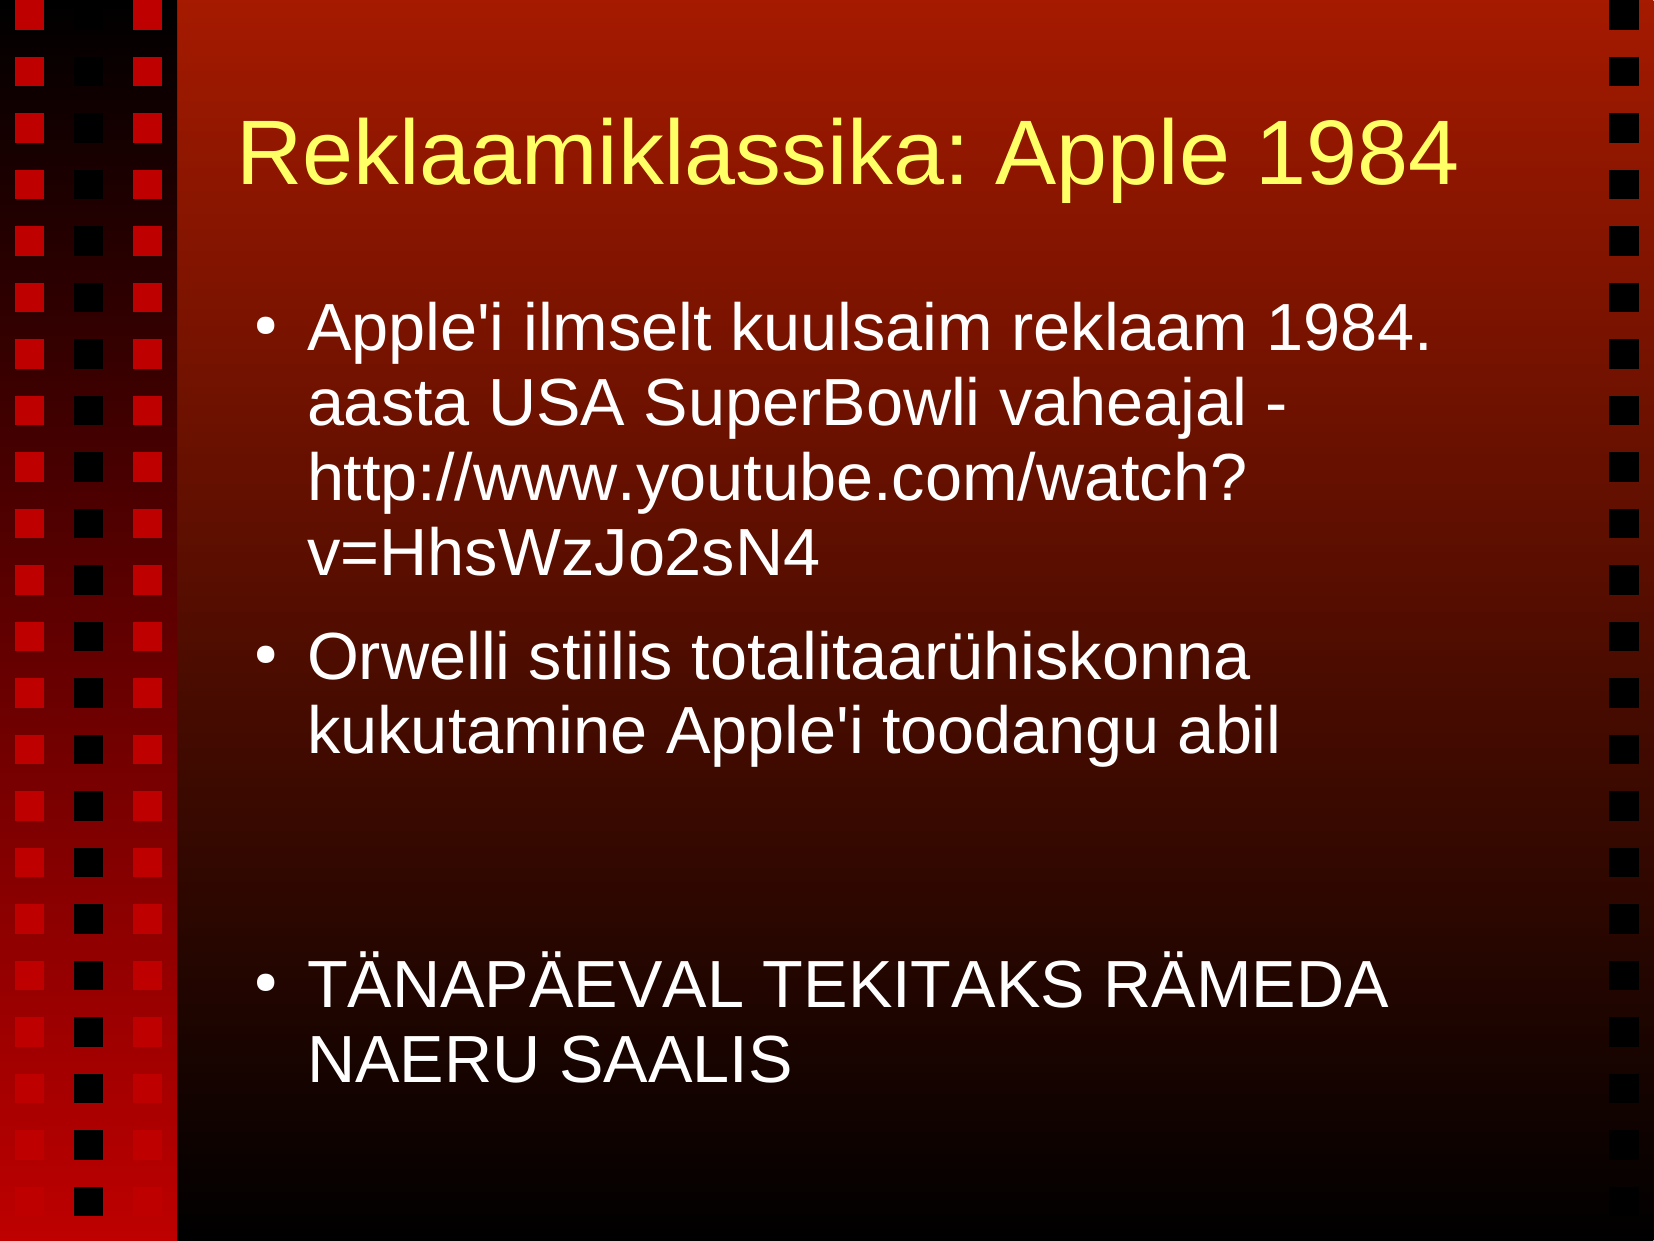

# Reklaamiklassika: Apple 1984
Apple'i ilmselt kuulsaim reklaam 1984. aasta USA SuperBowli vaheajal - http://www.youtube.com/watch?v=HhsWzJo2sN4
Orwelli stiilis totalitaarühiskonna kukutamine Apple'i toodangu abil
TÄNAPÄEVAL TEKITAKS RÄMEDA NAERU SAALIS